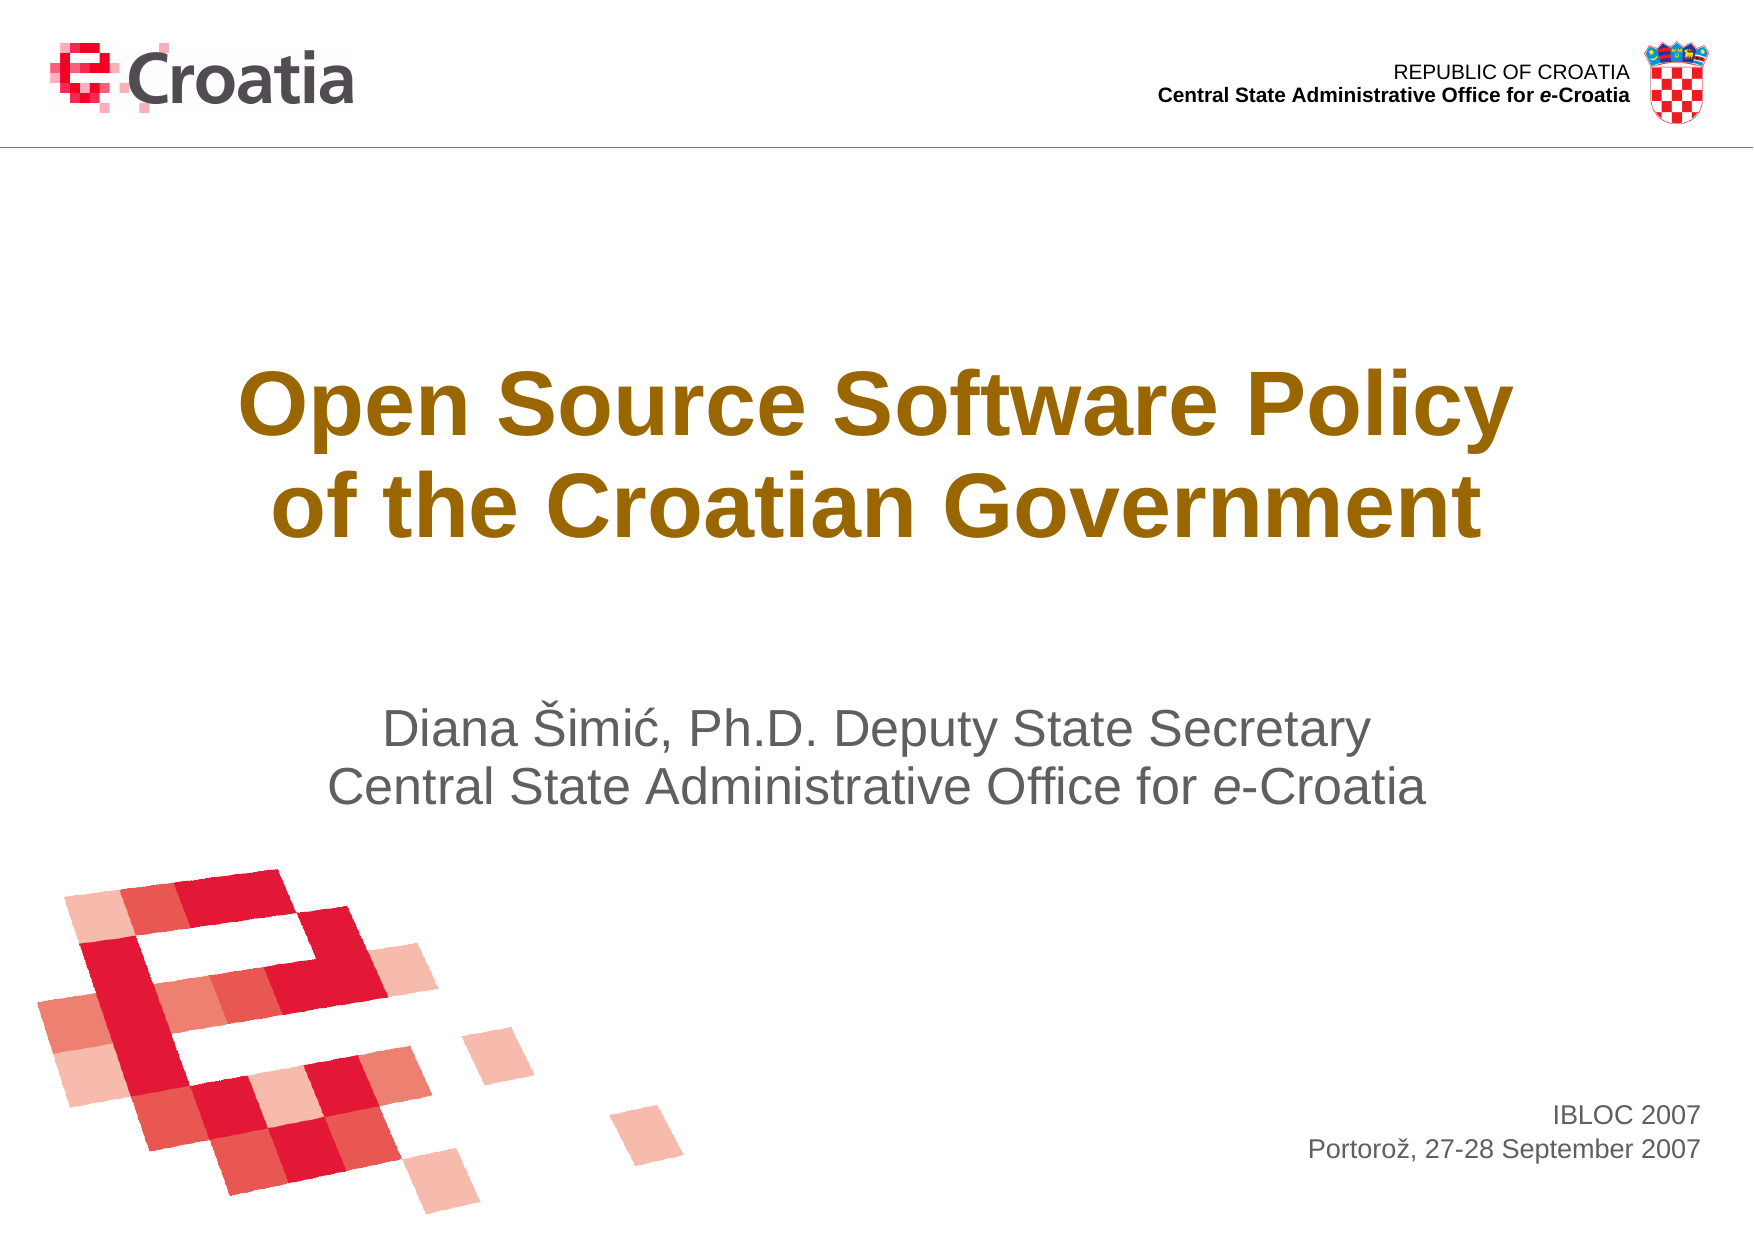

# Open Source Software Policy of the Croatian Government
Diana Šimić, Ph.D. Deputy State Secretary
Central State Administrative Office for e-Croatia